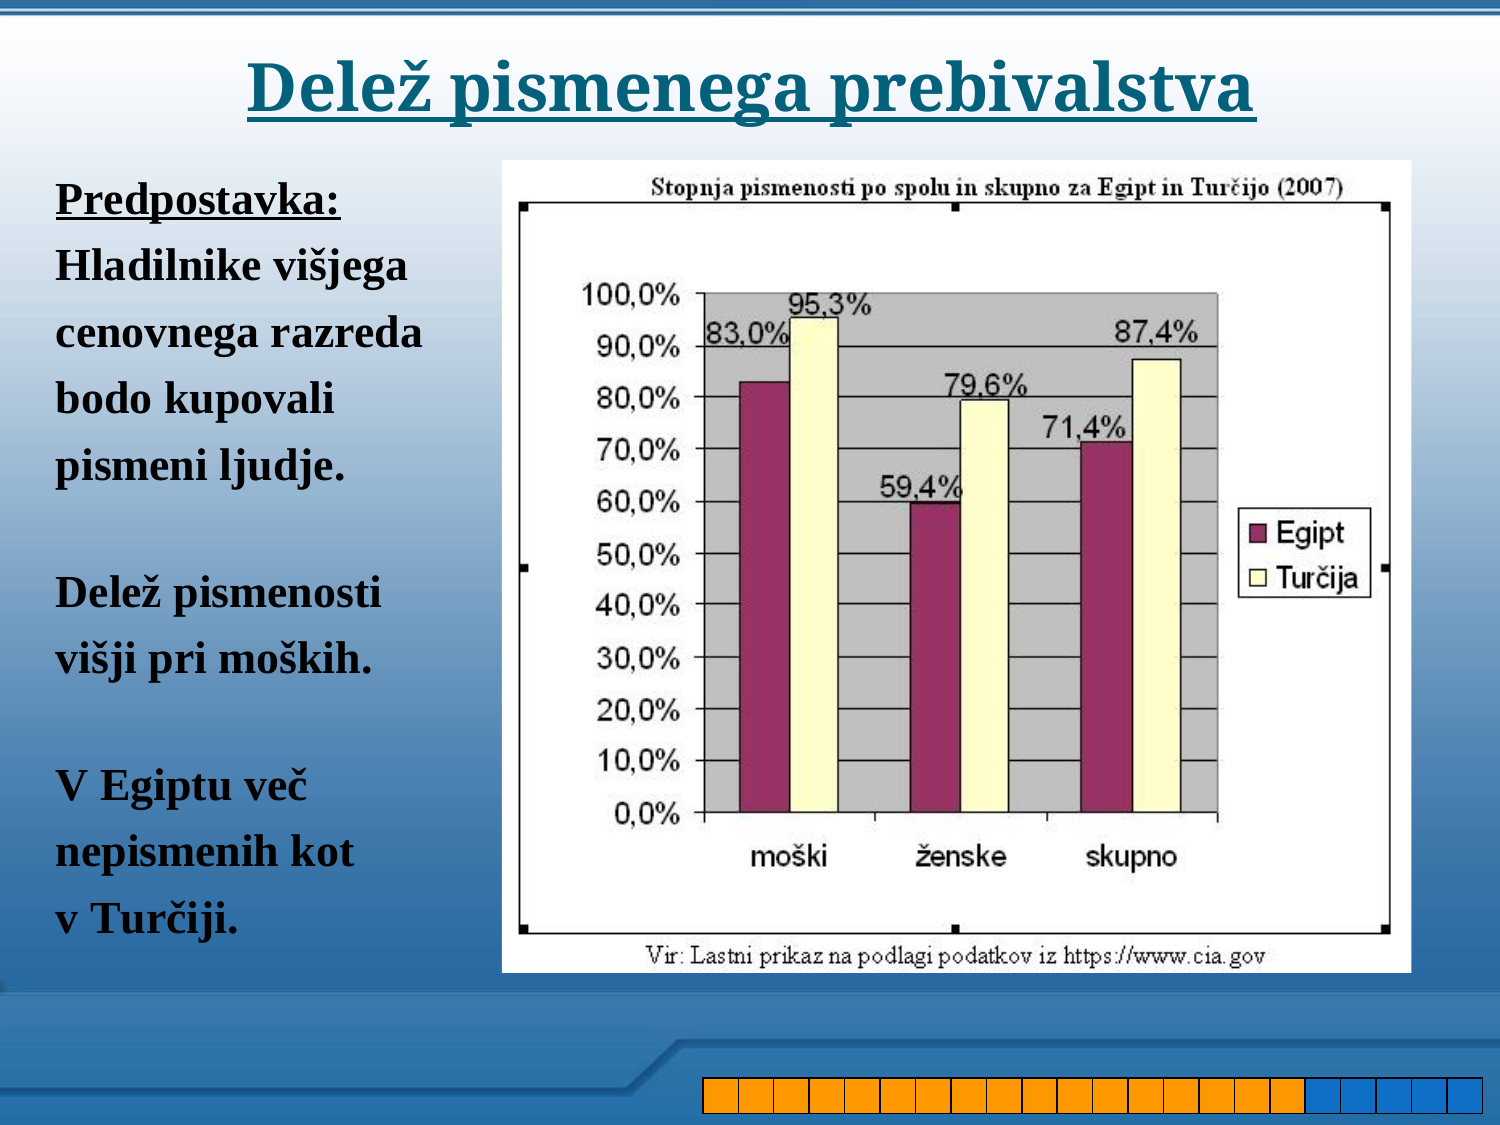

# Delež pismenega prebivalstva
Predpostavka:
Hladilnike višjega
cenovnega razreda
bodo kupovali
pismeni ljudje.
Delež pismenosti
višji pri moških.
V Egiptu več
nepismenih kot
v Turčiji.